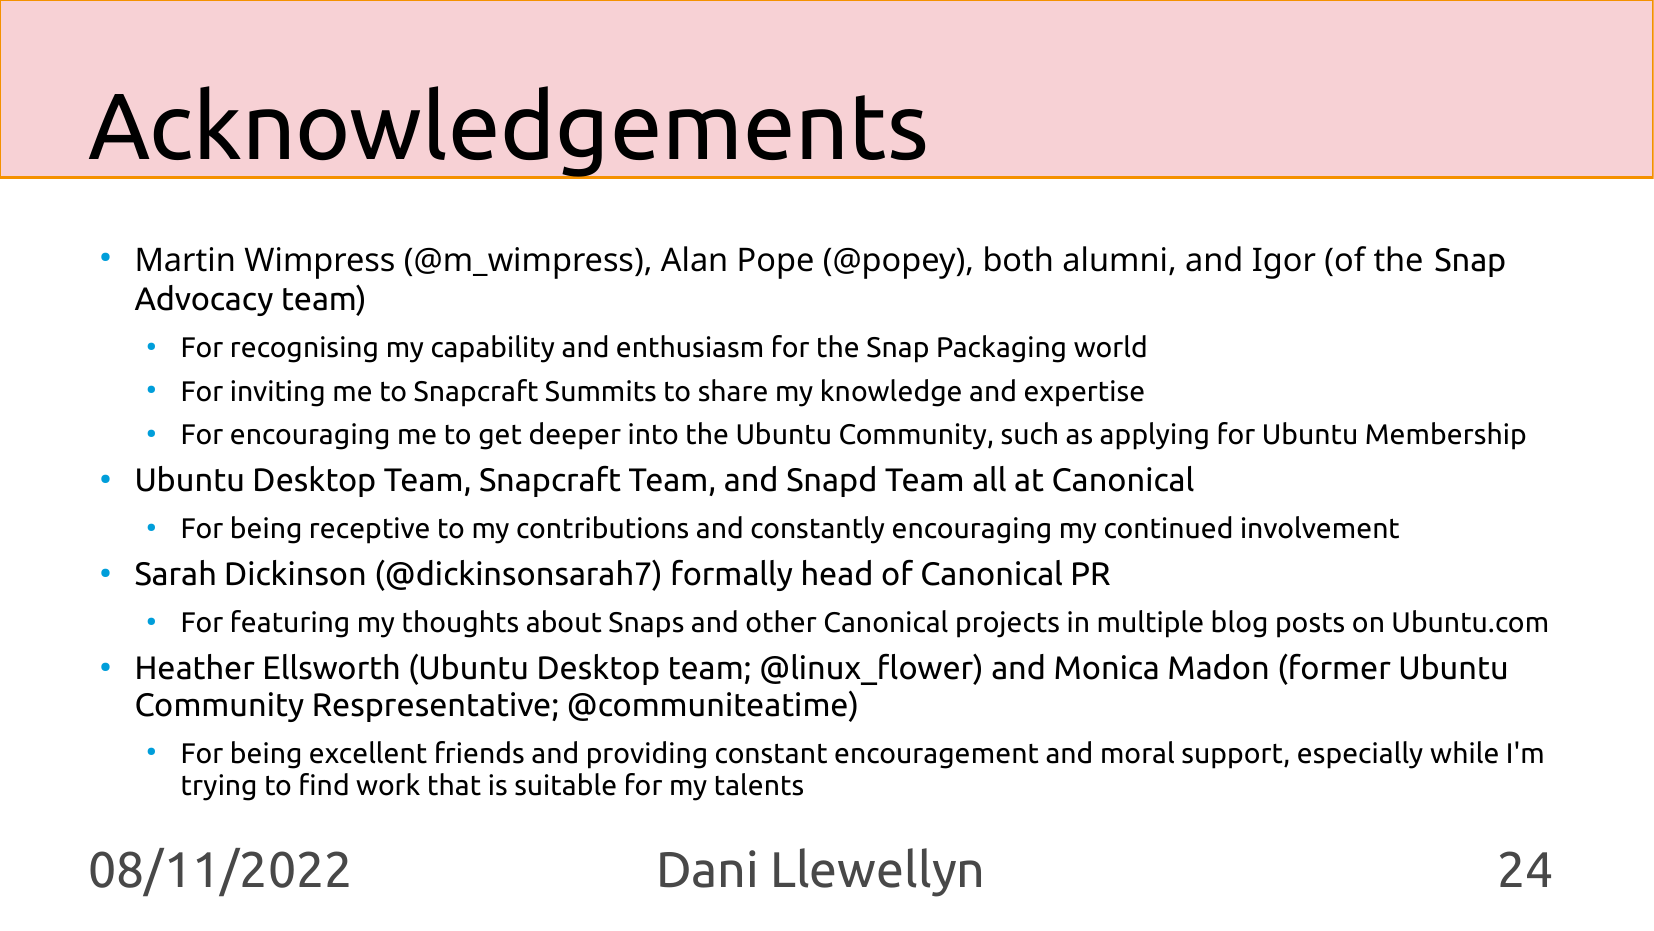

# Acknowledgements
Martin Wimpress (@m_wimpress), Alan Pope (@popey), both alumni, and Igor (of the Snap Advocacy team)
For recognising my capability and enthusiasm for the Snap Packaging world
For inviting me to Snapcraft Summits to share my knowledge and expertise
For encouraging me to get deeper into the Ubuntu Community, such as applying for Ubuntu Membership
Ubuntu Desktop Team, Snapcraft Team, and Snapd Team all at Canonical
For being receptive to my contributions and constantly encouraging my continued involvement
Sarah Dickinson (@dickinsonsarah7) formally head of Canonical PR
For featuring my thoughts about Snaps and other Canonical projects in multiple blog posts on Ubuntu.com
Heather Ellsworth (Ubuntu Desktop team; @linux_flower) and Monica Madon (former Ubuntu Community Respresentative; @communiteatime)
For being excellent friends and providing constant encouragement and moral support, especially while I'm trying to find work that is suitable for my talents
08/11/2022
Dani Llewellyn
24